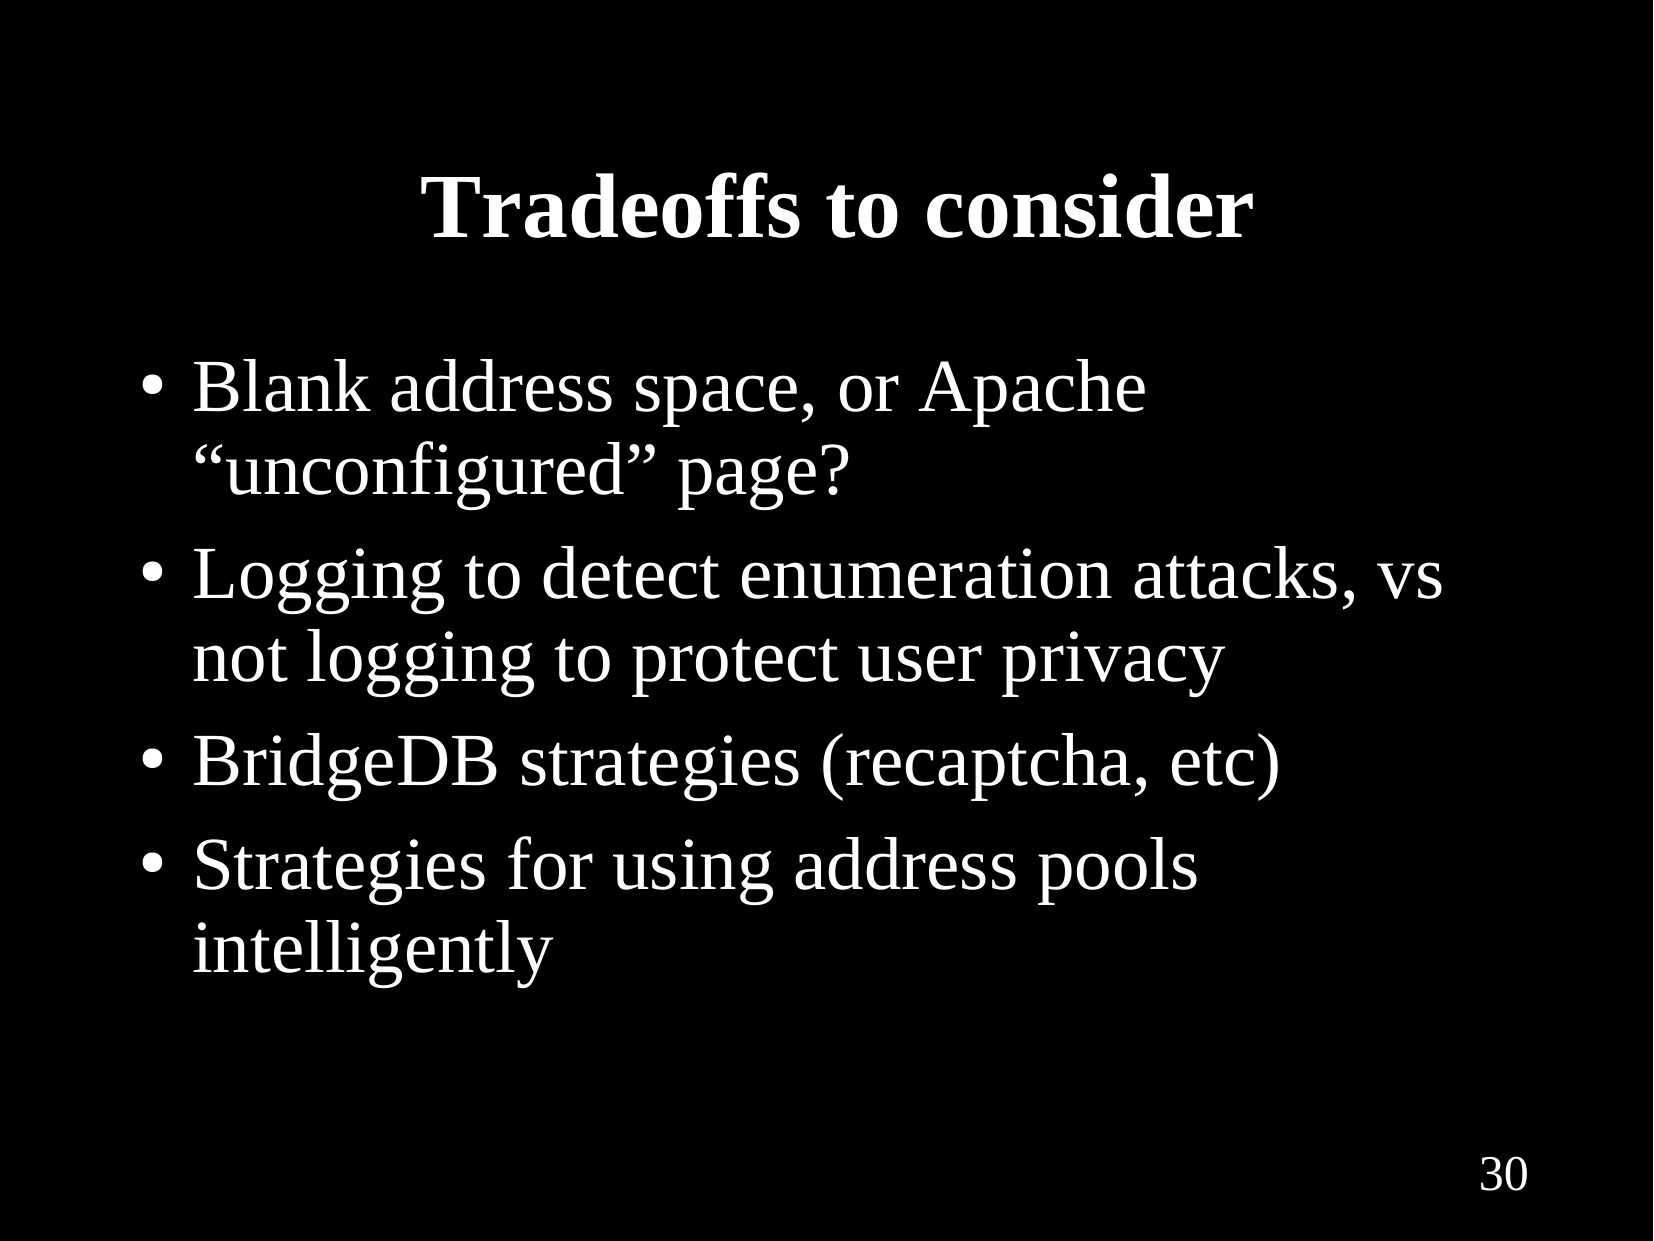

# Tradeoffs to consider
Blank address space, or Apache “unconfigured” page?
Logging to detect enumeration attacks, vs not logging to protect user privacy
BridgeDB strategies (recaptcha, etc)
Strategies for using address pools intelligently